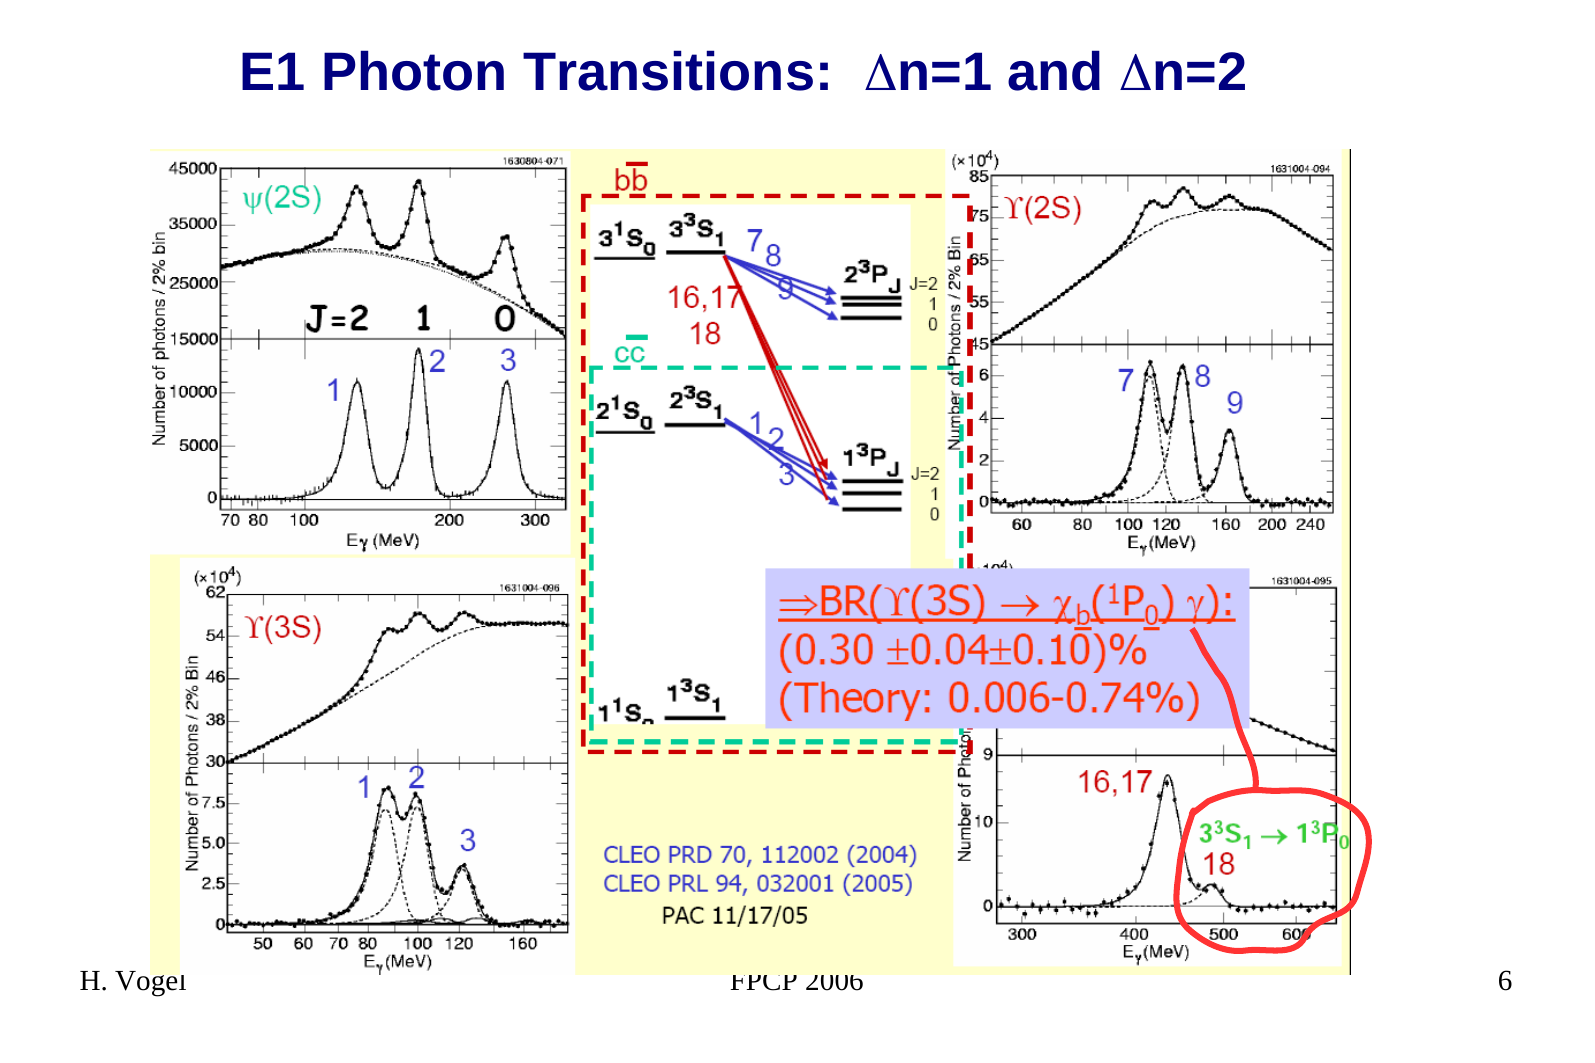

E1 Photon Transitions: n=1 and n=2
H. Vogel
FPCP 2006
6